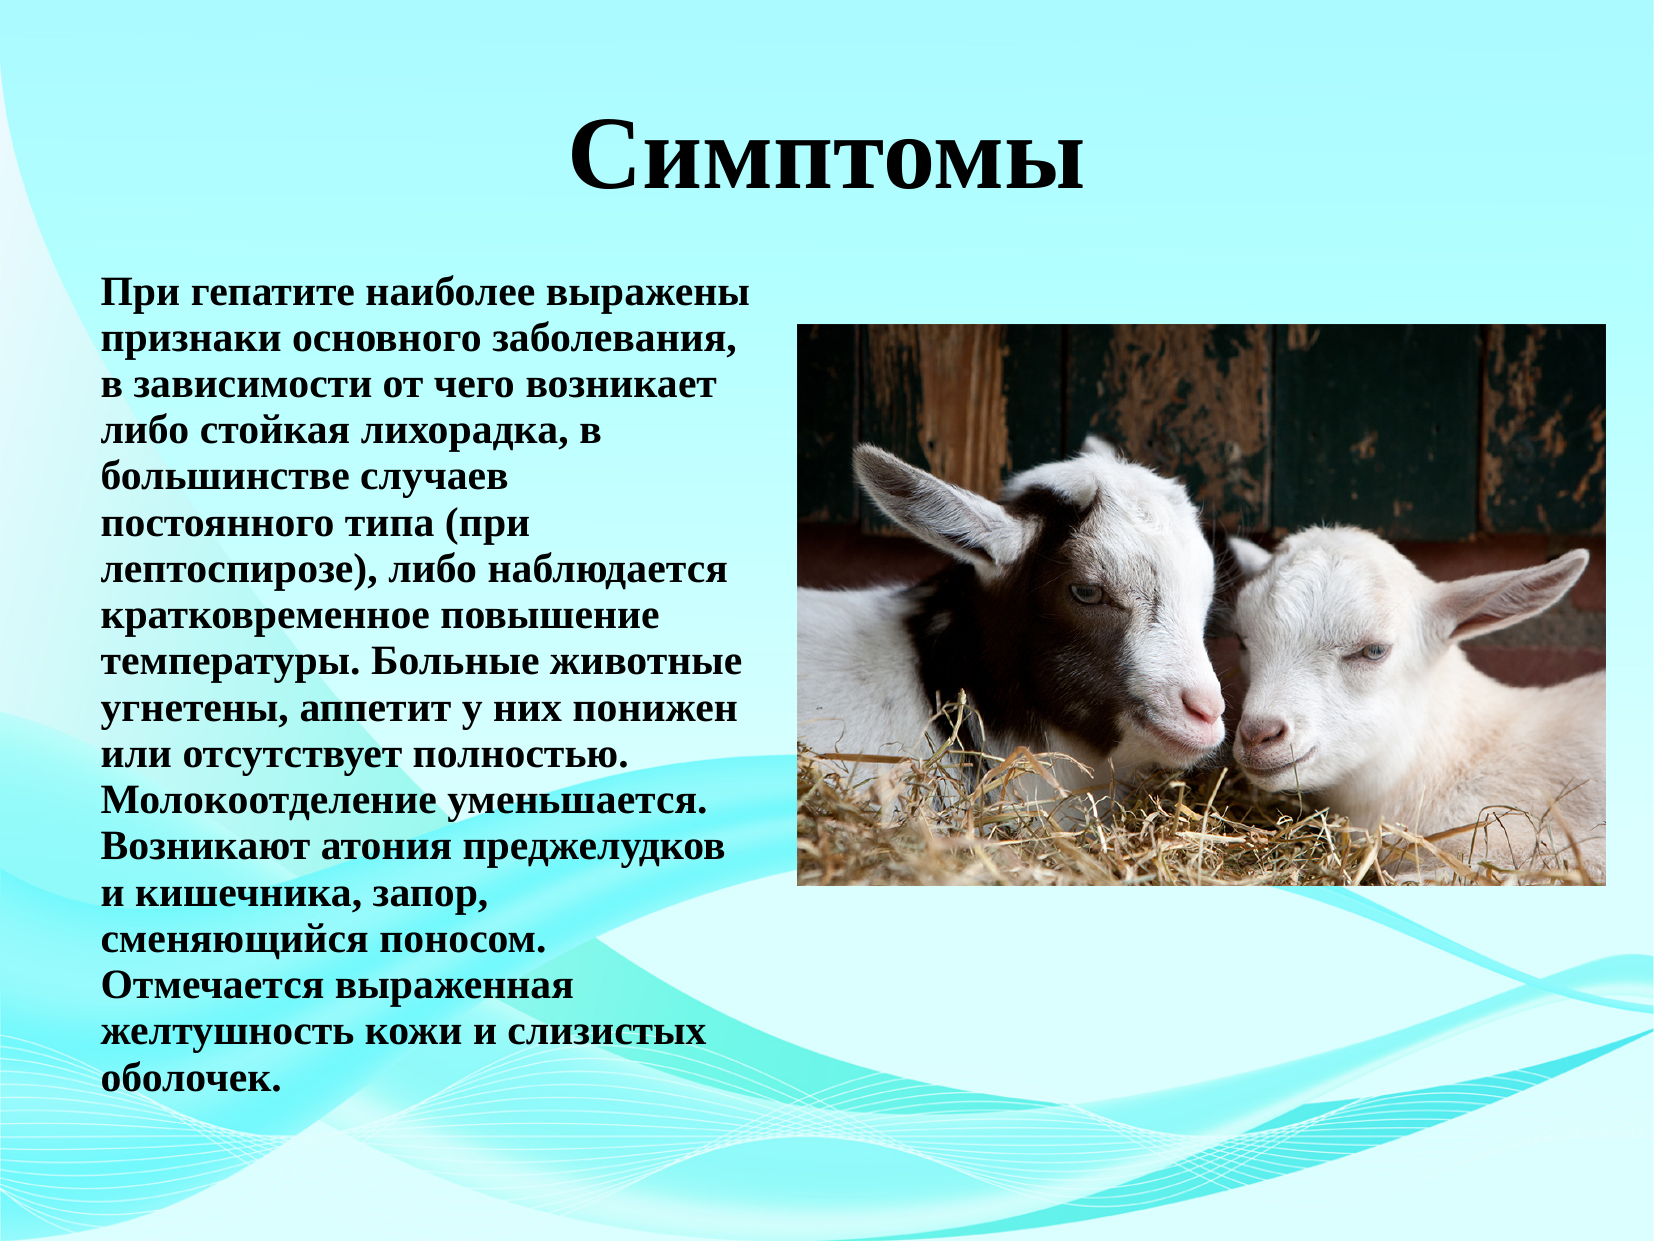

# Симптомы
При гепатите наиболее выражены признаки основного заболевания, в зависимости от чего возникает либо стойкая лихорадка, в большинстве случаев постоянного типа (при лептоспирозе), либо наблюдается кратковременное повышение температуры. Больные животные угнетены, аппетит у них понижен или отсутствует полностью. Молокоотделение уменьшается. Возникают атония преджелудков и кишечника, запор, сменяющийся поносом. Отмечается выраженная желтушность кожи и слизистых оболочек.